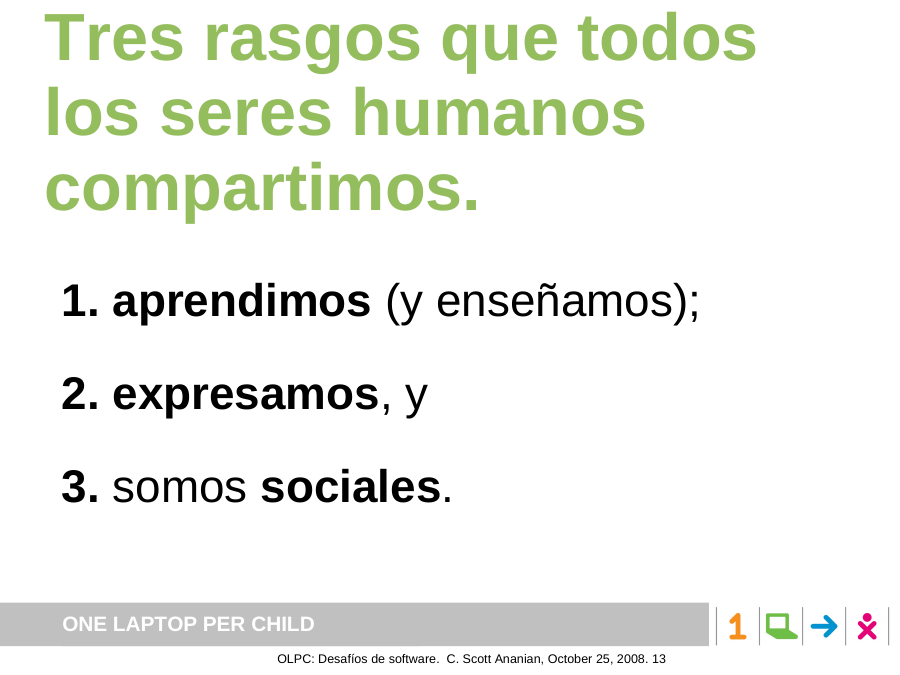

# Tres rasgos que todos los seres humanos compartimos.
1. aprendimos (y enseñamos);
2. expresamos, y
3. somos sociales.